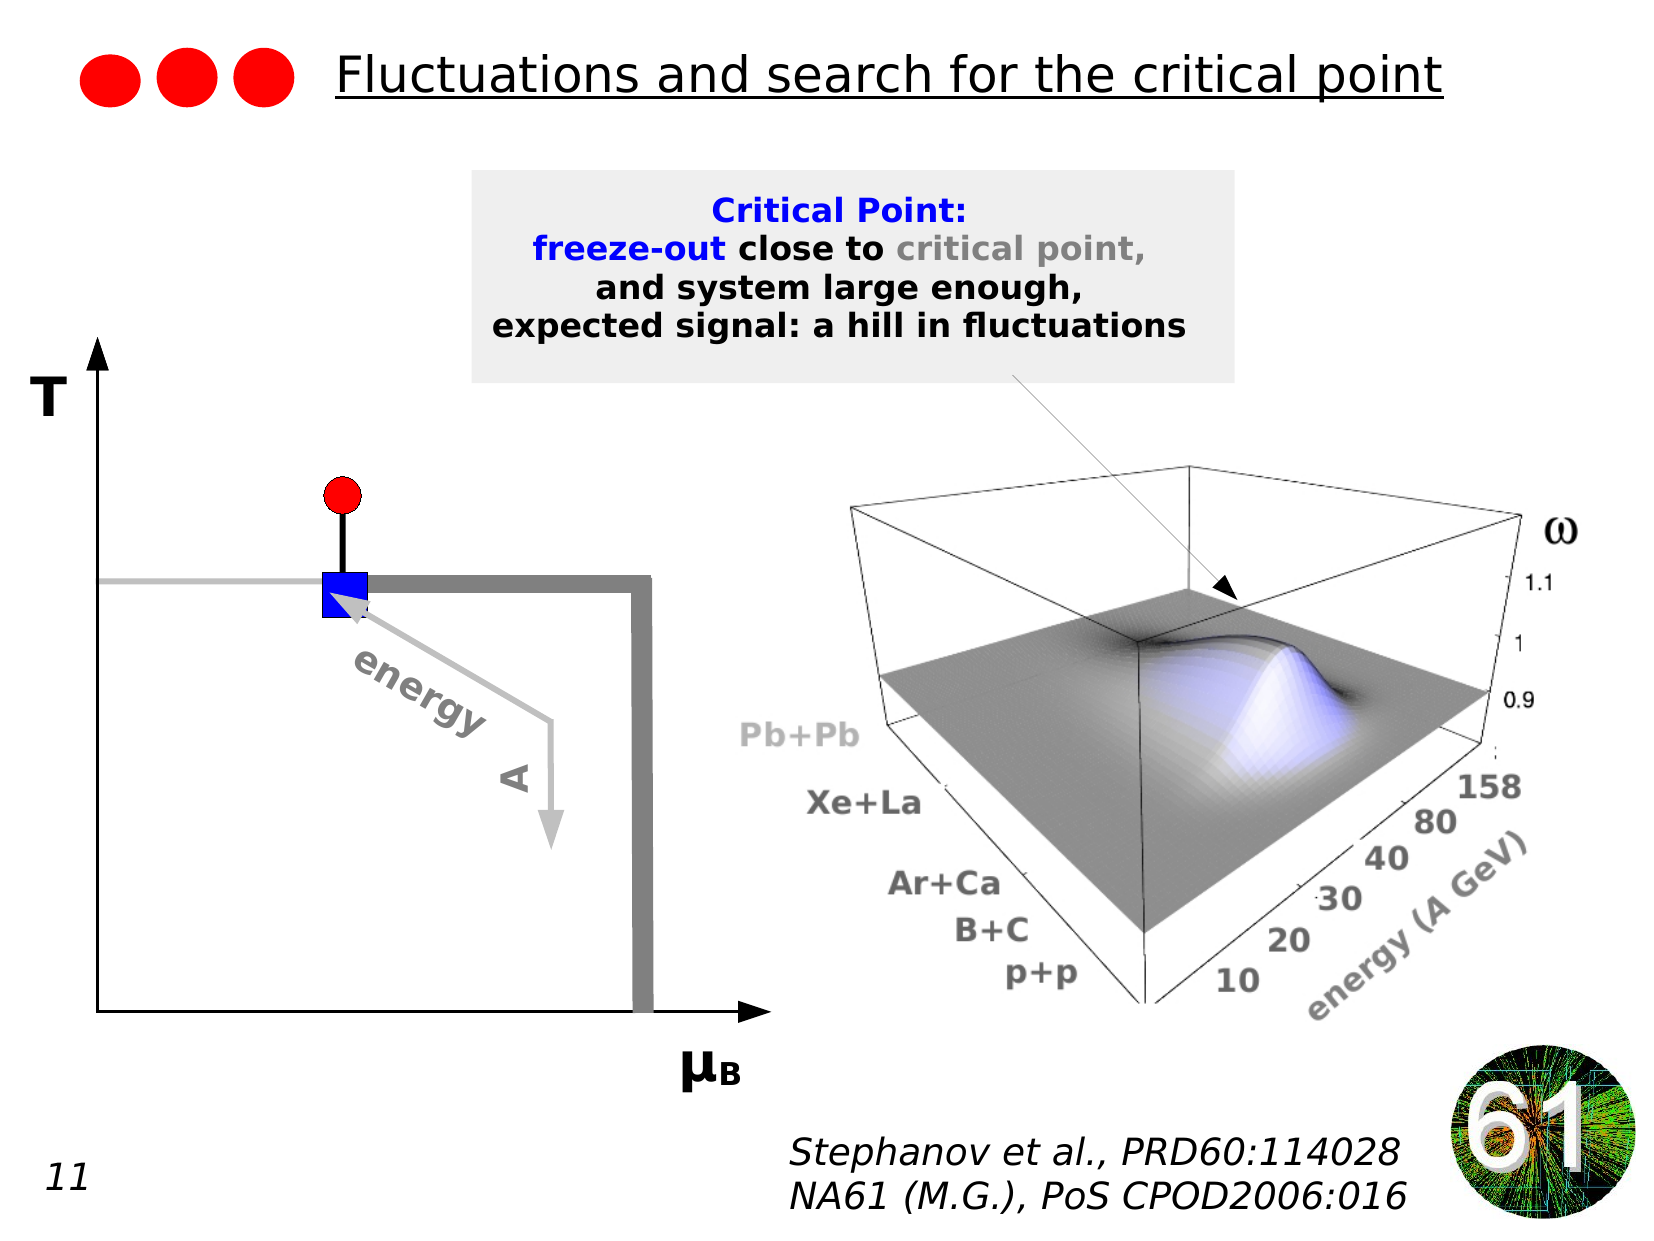

Fluctuations and search for the critical point
Critical Point:
freeze-out close to critical point,
and system large enough,
expected signal: a hill in fluctuations
T
energy
A
µB
Stephanov et al., PRD60:114028
NA61 (M.G.), PoS CPOD2006:016